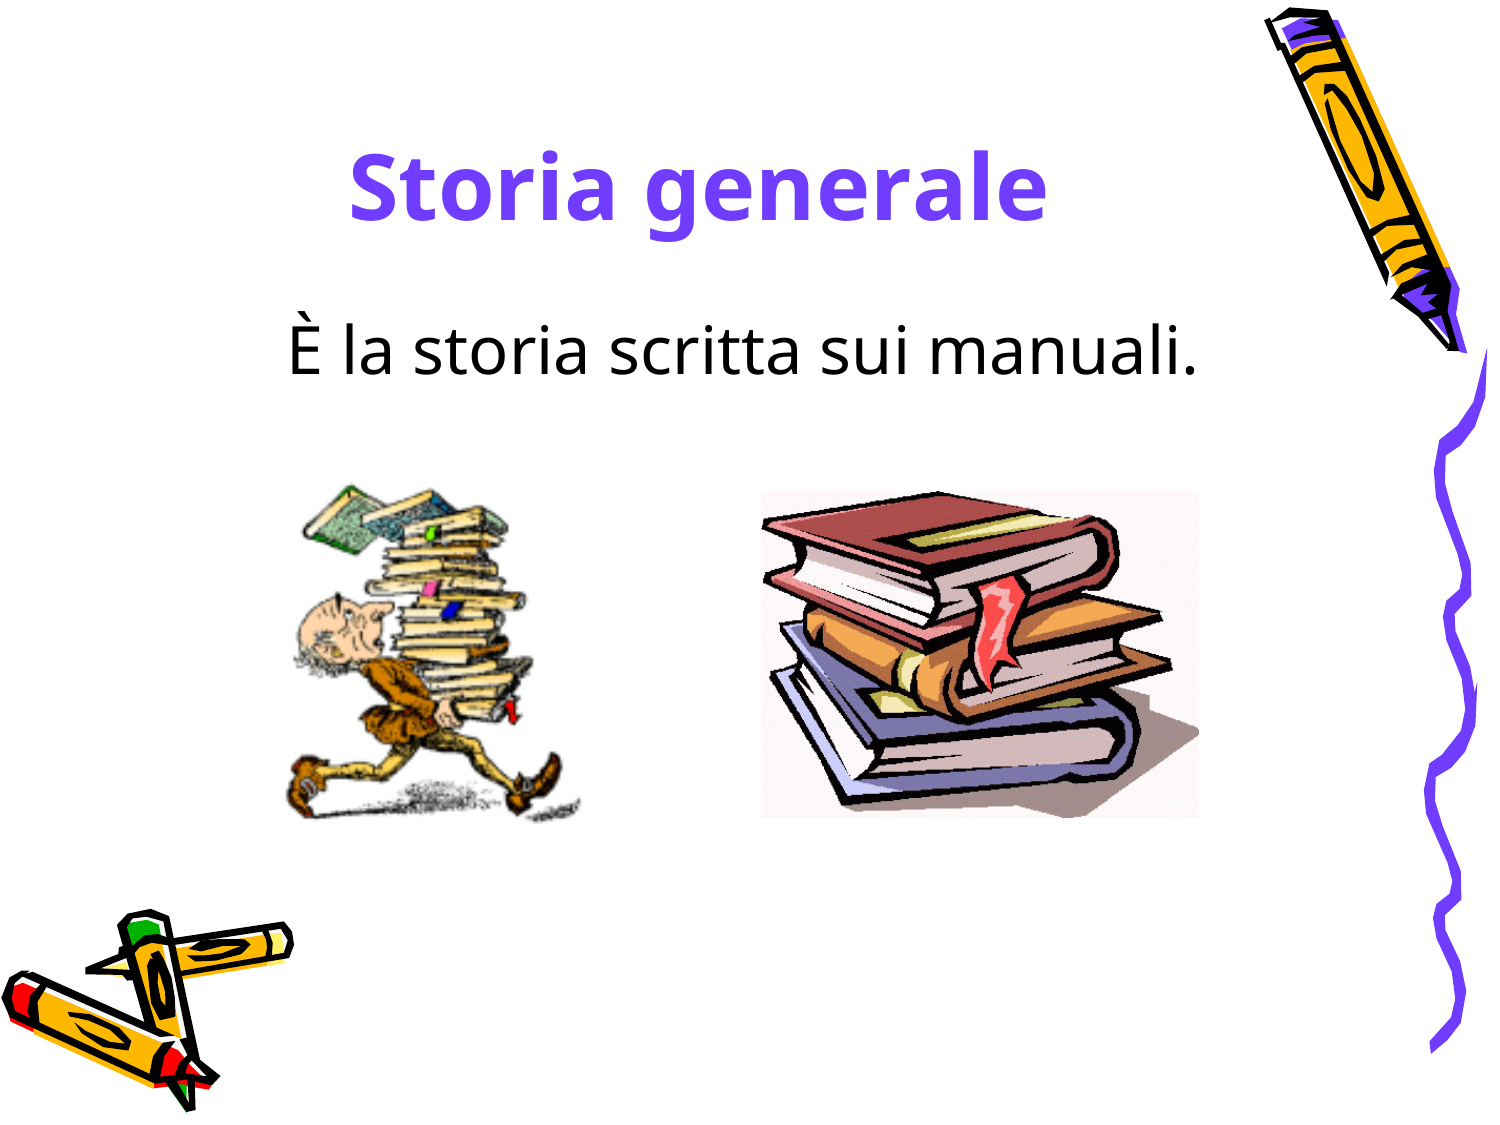

# Storia generale
È la storia scritta sui manuali.